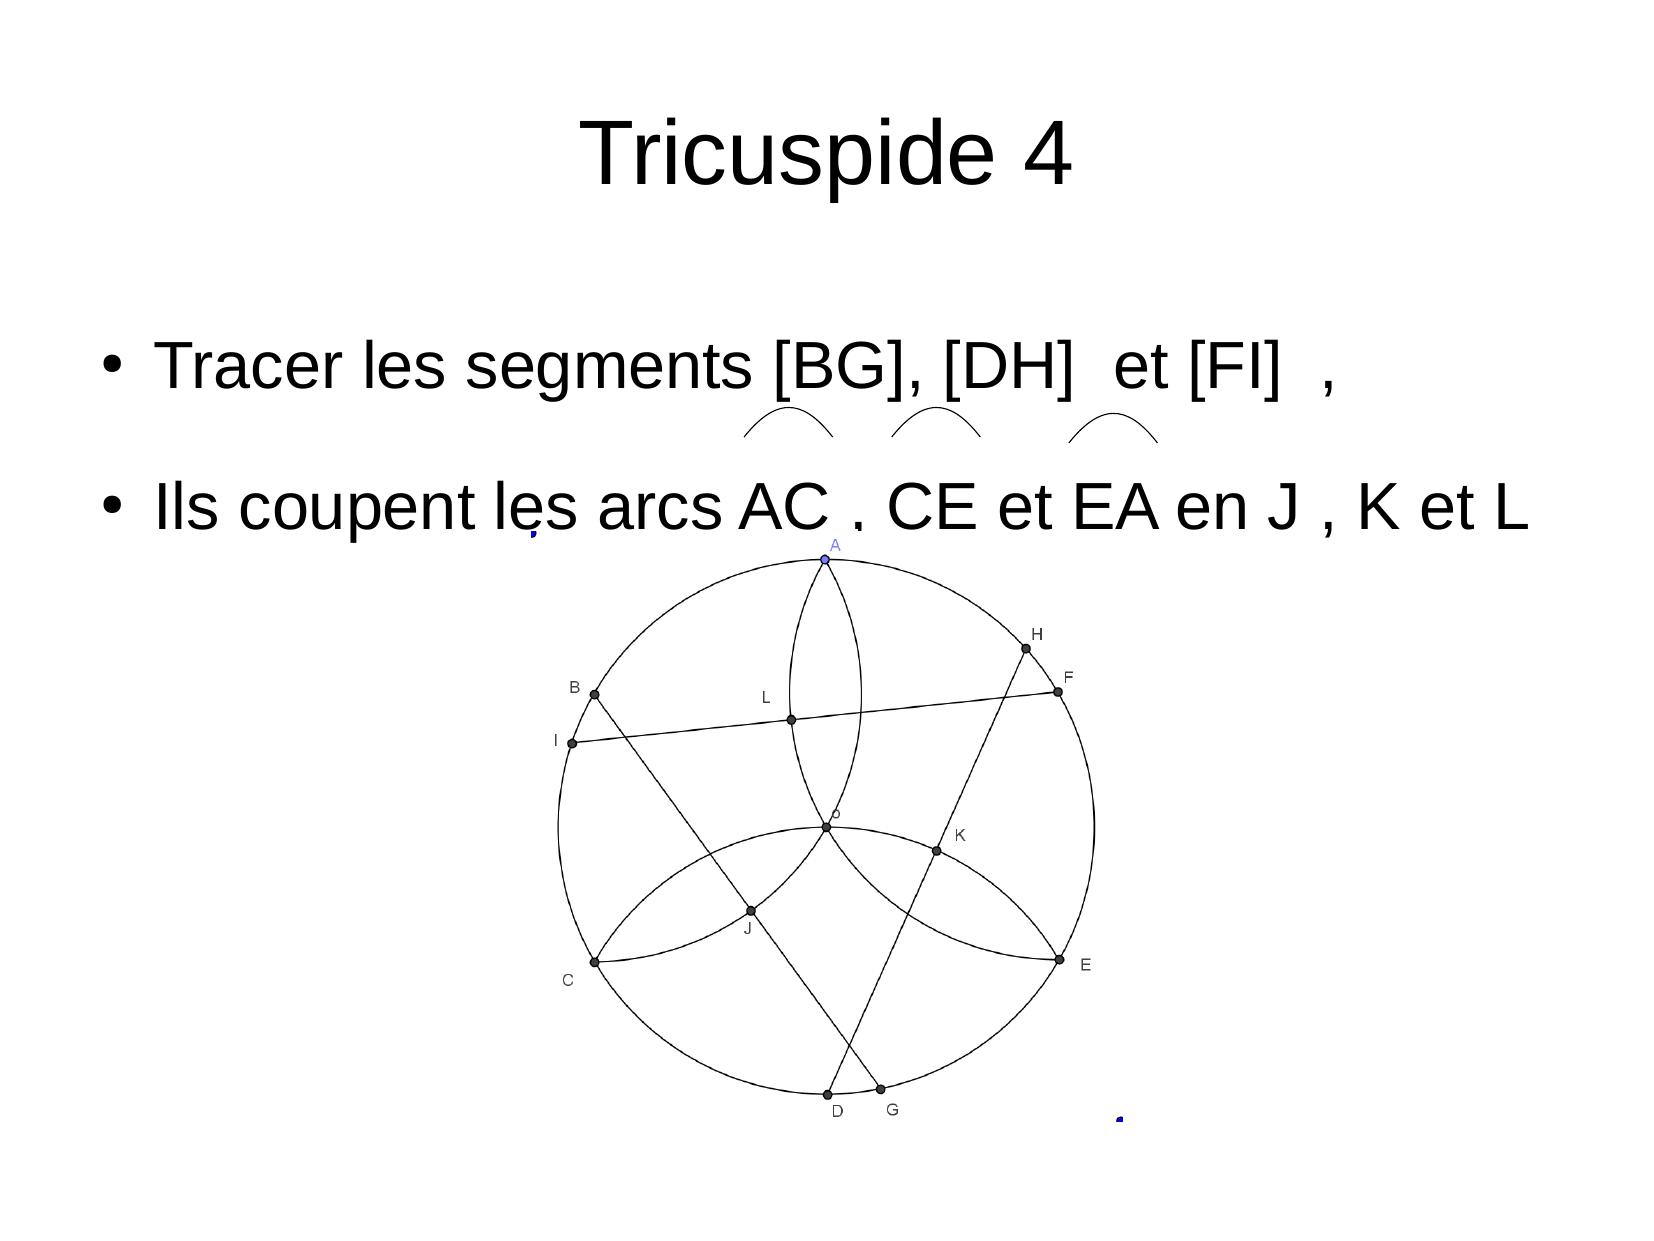

# Tricuspide 4
Tracer les segments [BG], [DH] et [FI] ,
Ils coupent les arcs AC , CE et EA en J , K et L